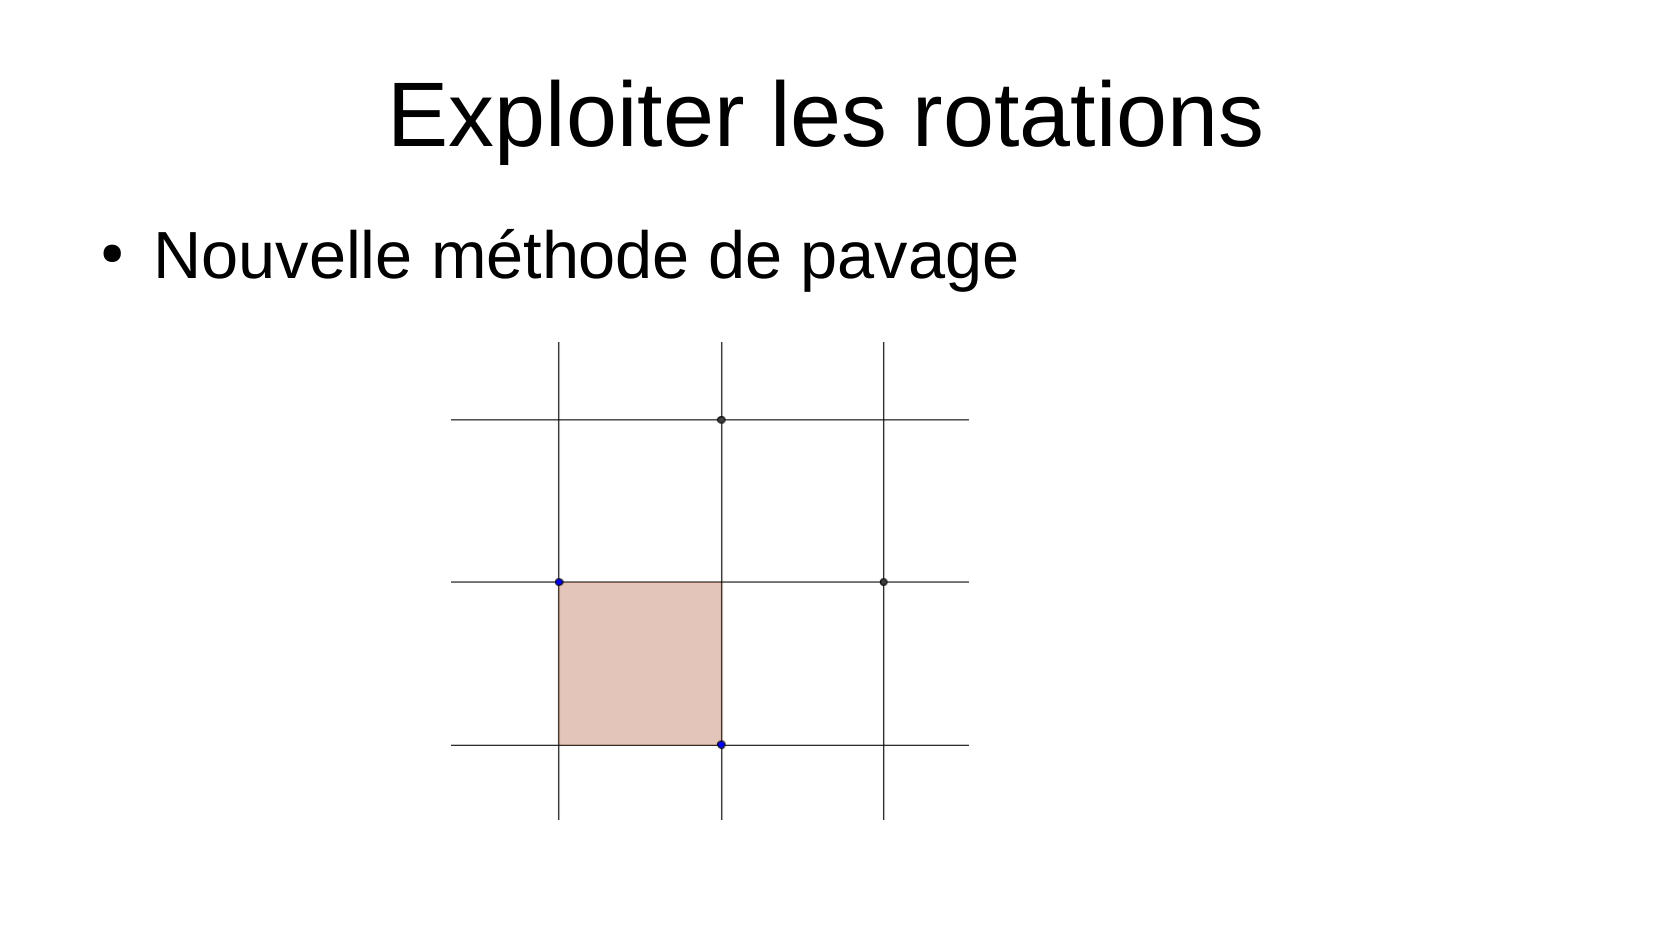

# Exploiter les rotations
Nouvelle méthode de pavage